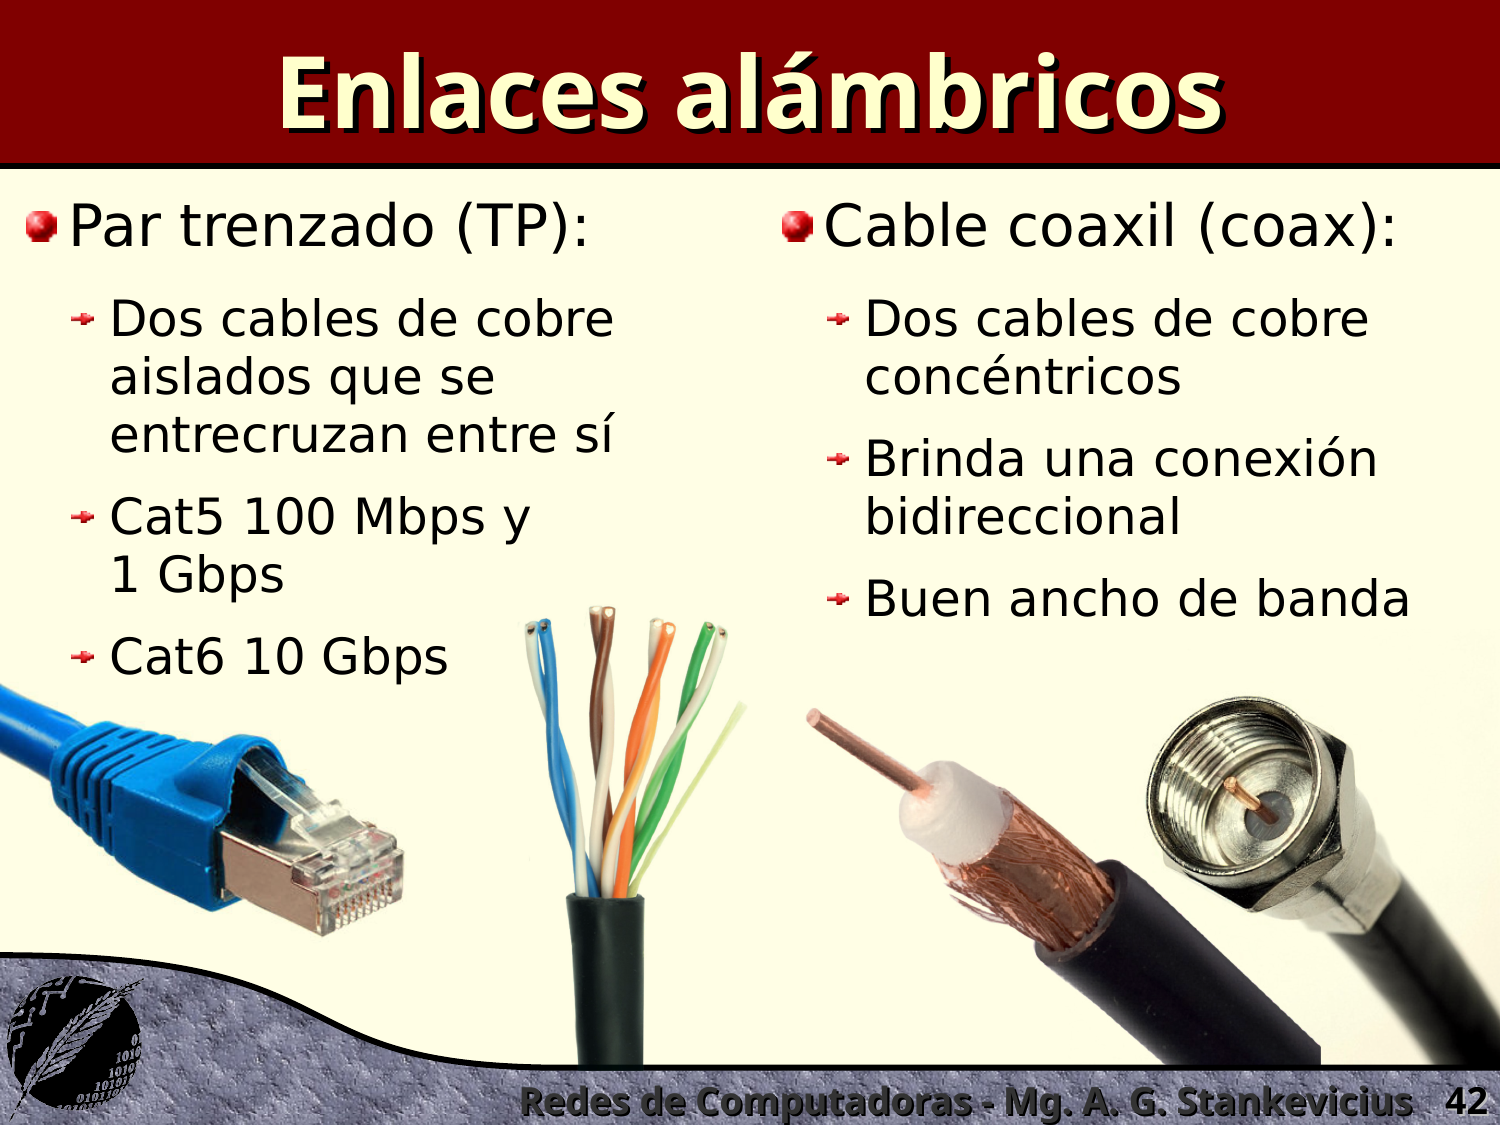

# Enlaces alámbricos
Par trenzado (TP):
Dos cables de cobre aislados que se entrecruzan entre sí
Cat5 100 Mbps y
1 Gbps
Cat6 10 Gbps
Cable coaxil (coax):
Dos cables de cobre concéntricos
Brinda una conexión bidireccional
Buen ancho de banda
42